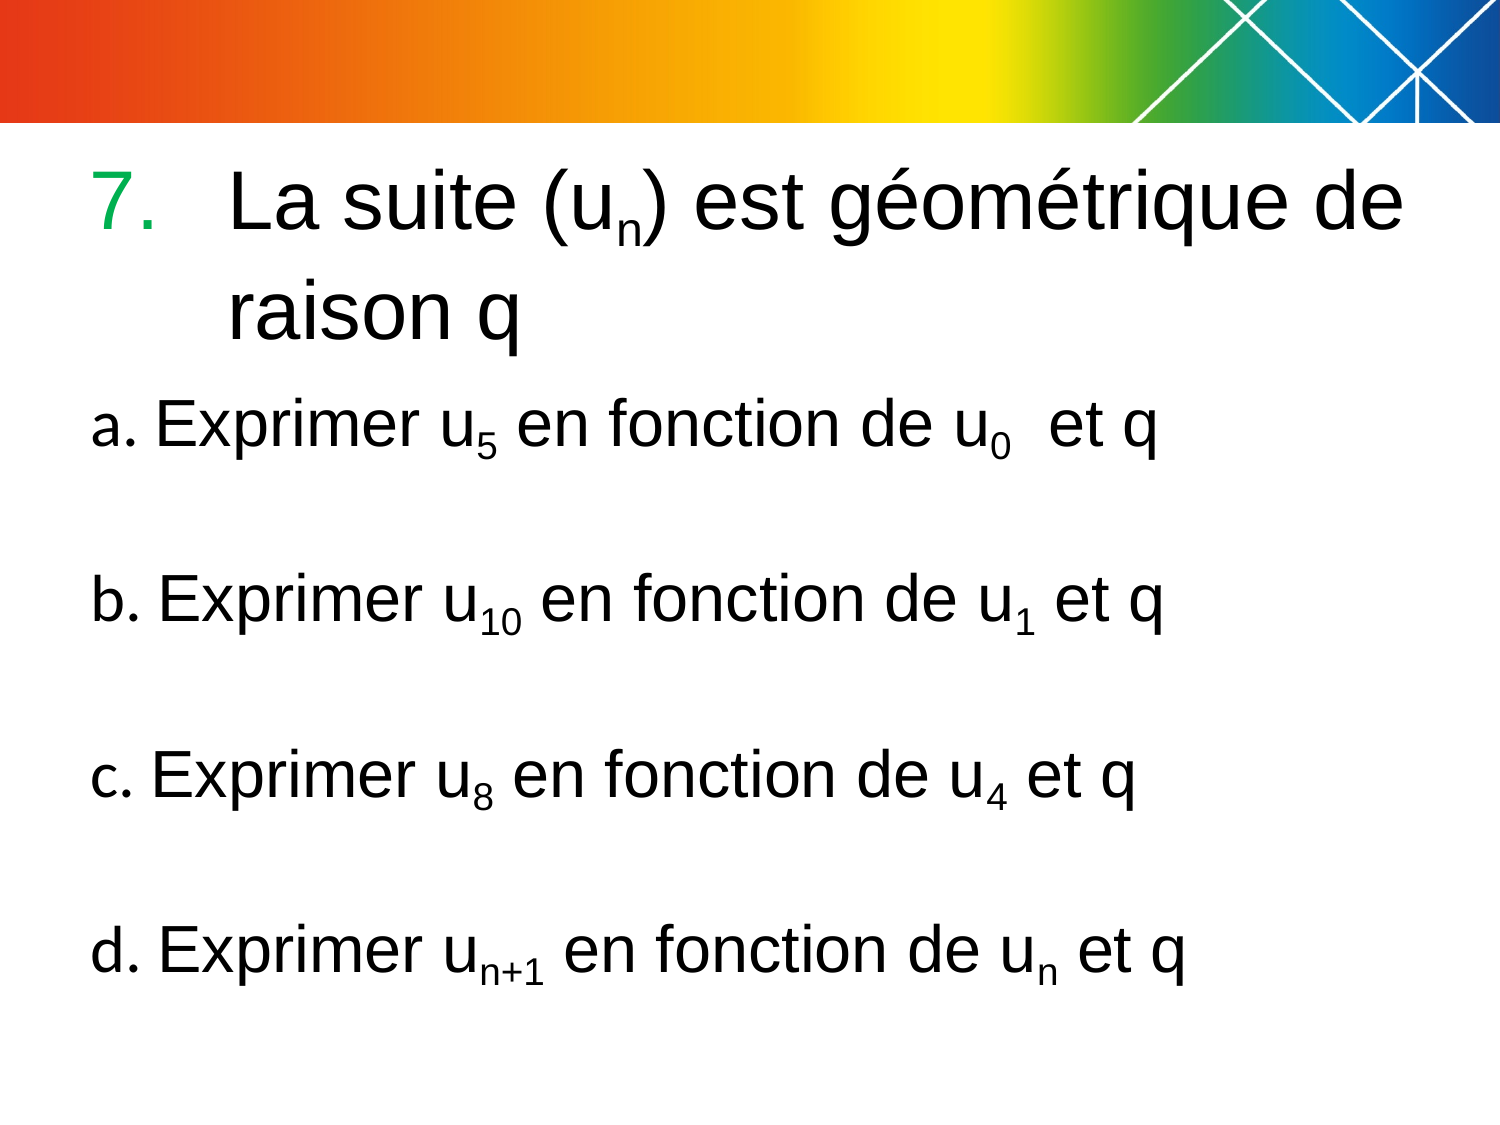

La suite (un) est géométrique de raison q
a. Exprimer u5 en fonction de u0 et q
b. Exprimer u10 en fonction de u1 et q
c. Exprimer u8 en fonction de u4 et q
d. Exprimer un+1 en fonction de un et q